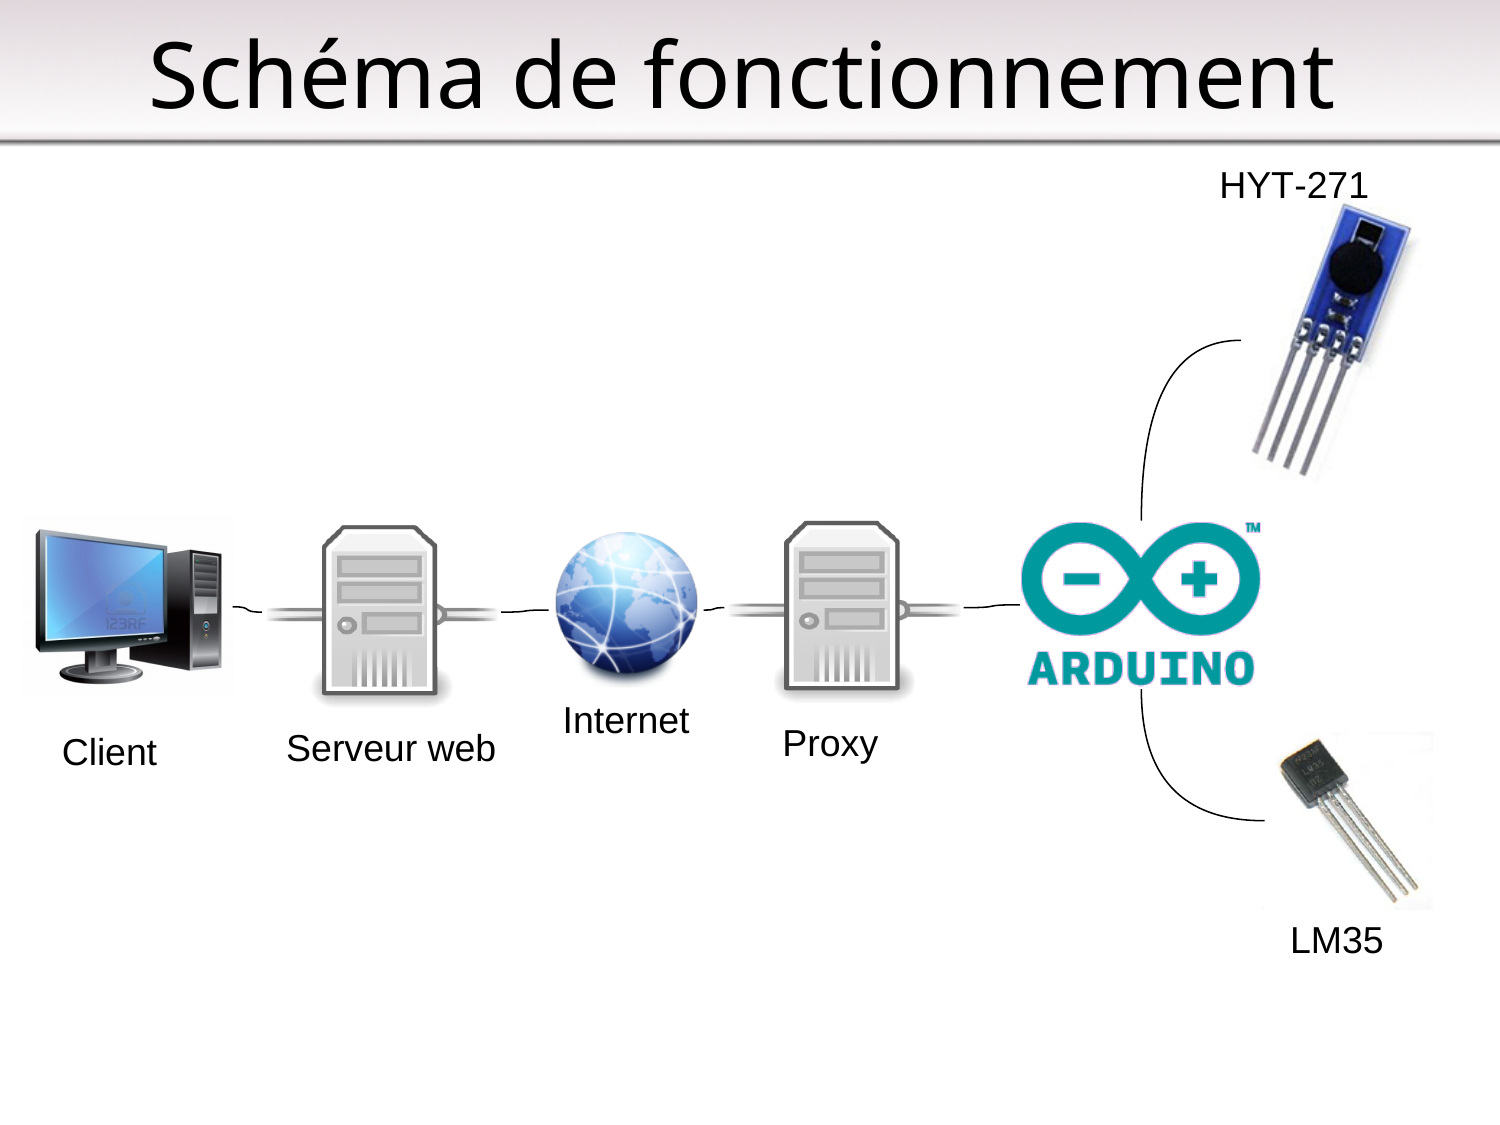

# Schéma de fonctionnement
HYT-271
Internet
Proxy
Serveur web
Client
LM35